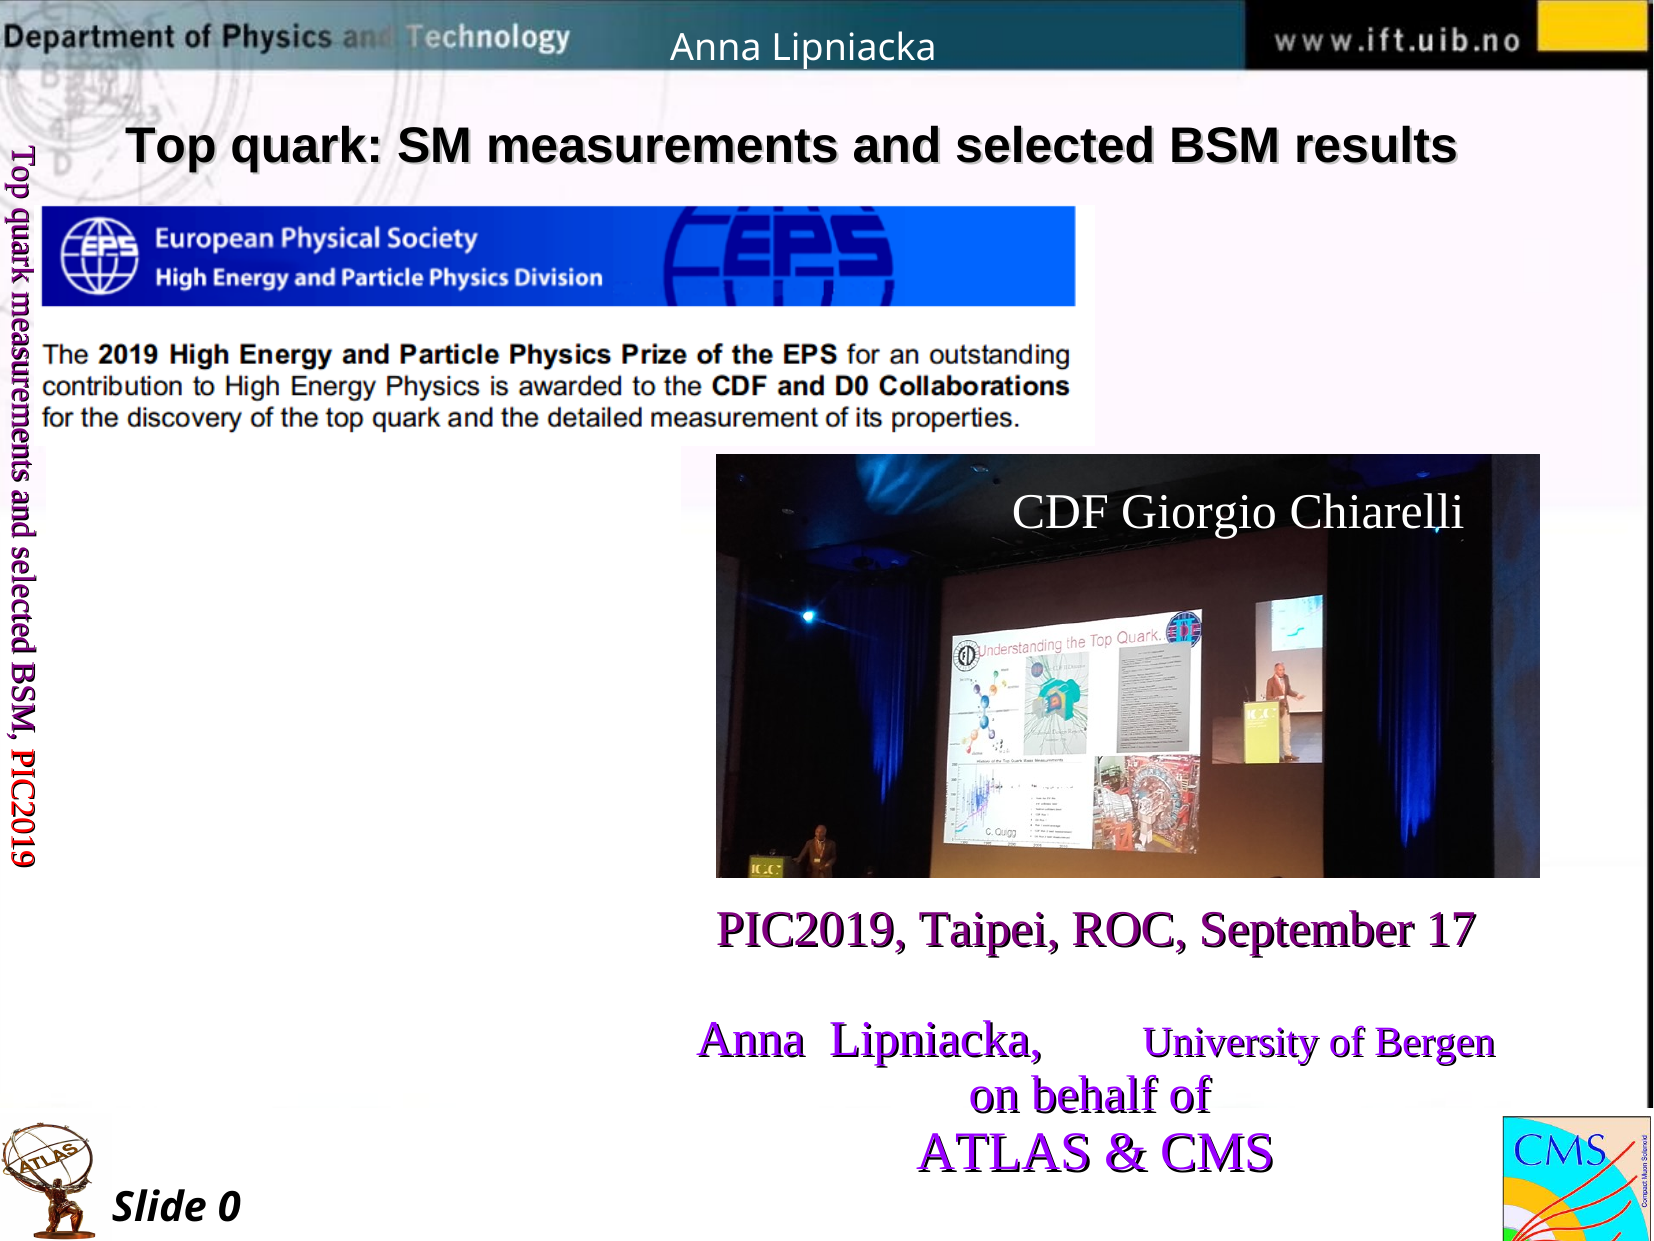

# Top quark: SM measurements and selected BSM results
CDF Giorgio Chiarelli
D0 Paul Grannis
PIC2019, Taipei, ROC, September 17
Anna Lipniacka, University of Bergen
on behalf of
ATLAS & CMS
Slide 0